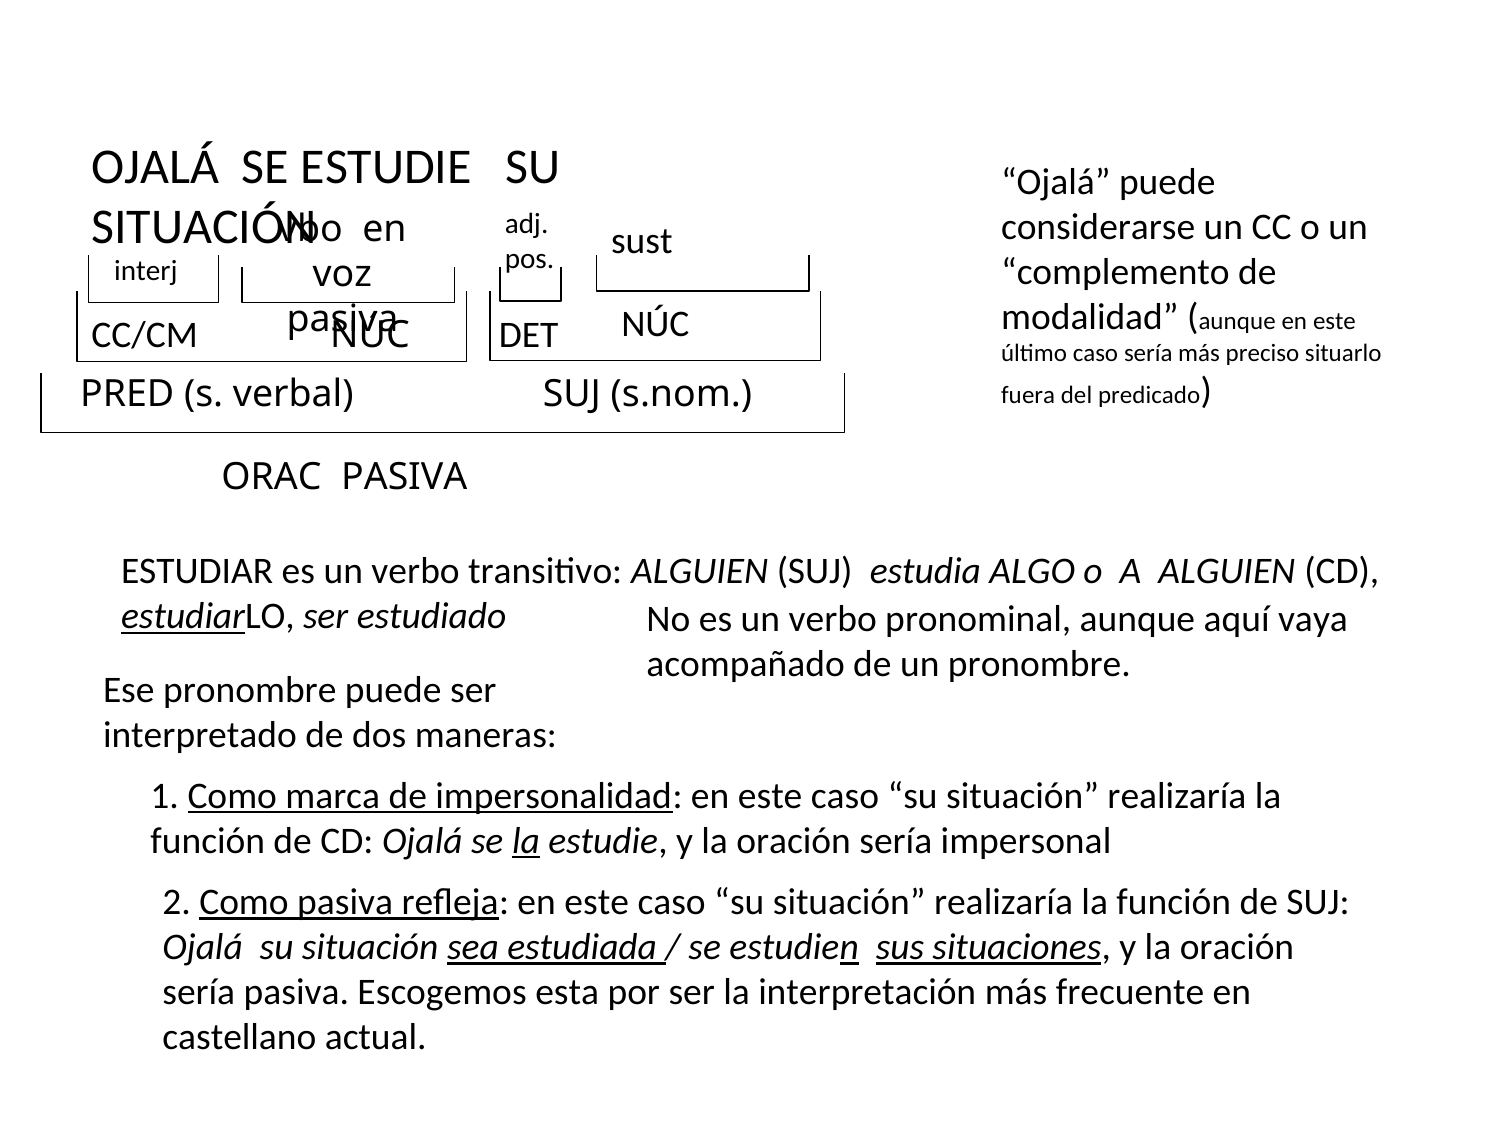

OJALÁ SE ESTUDIE SU SITUACIÓN
“Ojalá” puede considerarse un CC o un “complemento de modalidad” (aunque en este último caso sería más preciso situarlo fuera del predicado)
vbo en voz pasiva
NÚC
adj.
pos.
DET
sust
NÚC
interj
CC/CM
PRED (s. verbal)
SUJ (s.nom.)
ORAC PASIVA
ESTUDIAR es un verbo transitivo: ALGUIEN (SUJ) estudia ALGO o A ALGUIEN (CD), estudiarLO, ser estudiado
No es un verbo pronominal, aunque aquí vaya acompañado de un pronombre.
Ese pronombre puede ser interpretado de dos maneras:
1. Como marca de impersonalidad: en este caso “su situación” realizaría la función de CD: Ojalá se la estudie, y la oración sería impersonal
2. Como pasiva refleja: en este caso “su situación” realizaría la función de SUJ: Ojalá su situación sea estudiada / se estudien sus situaciones, y la oración sería pasiva. Escogemos esta por ser la interpretación más frecuente en castellano actual.